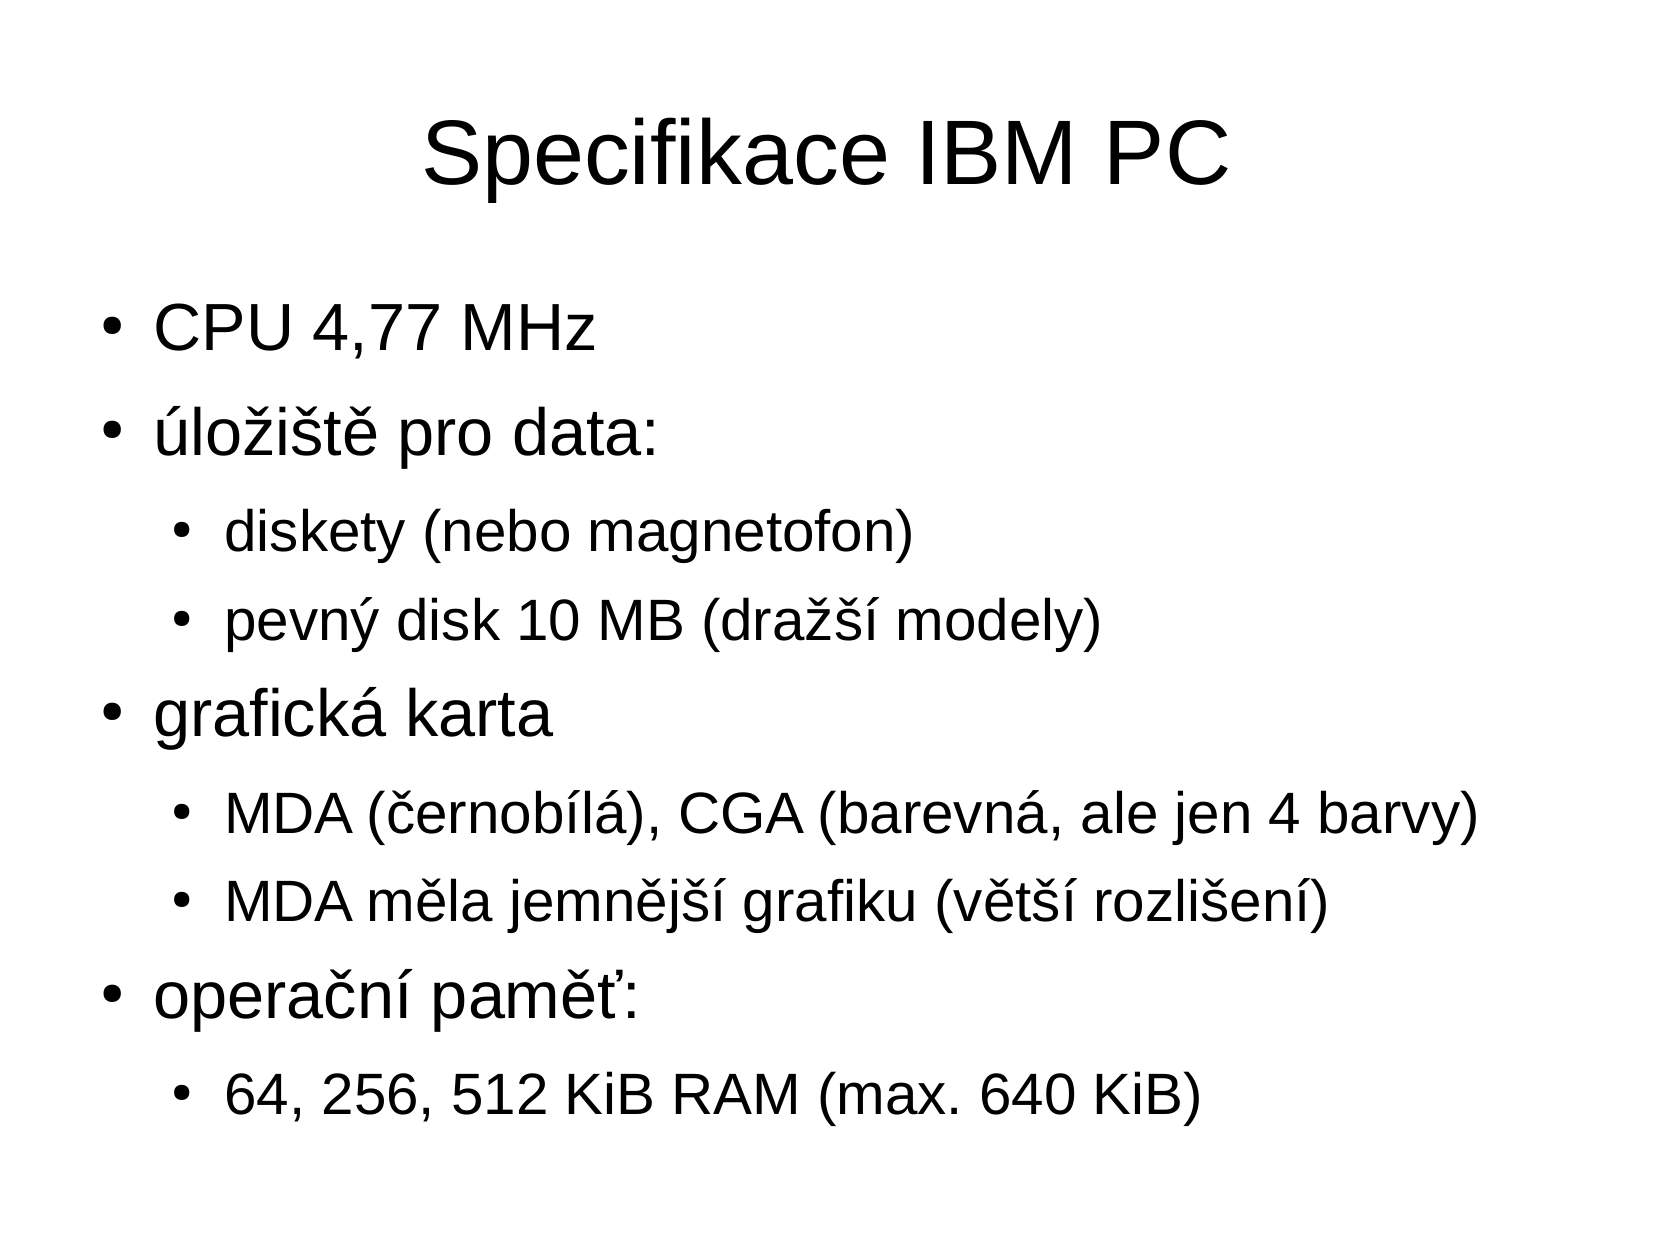

# Specifikace IBM PC
CPU 4,77 MHz
úložiště pro data:
diskety (nebo magnetofon)
pevný disk 10 MB (dražší modely)
grafická karta
MDA (černobílá), CGA (barevná, ale jen 4 barvy)
MDA měla jemnější grafiku (větší rozlišení)
operační paměť:
64, 256, 512 KiB RAM (max. 640 KiB)